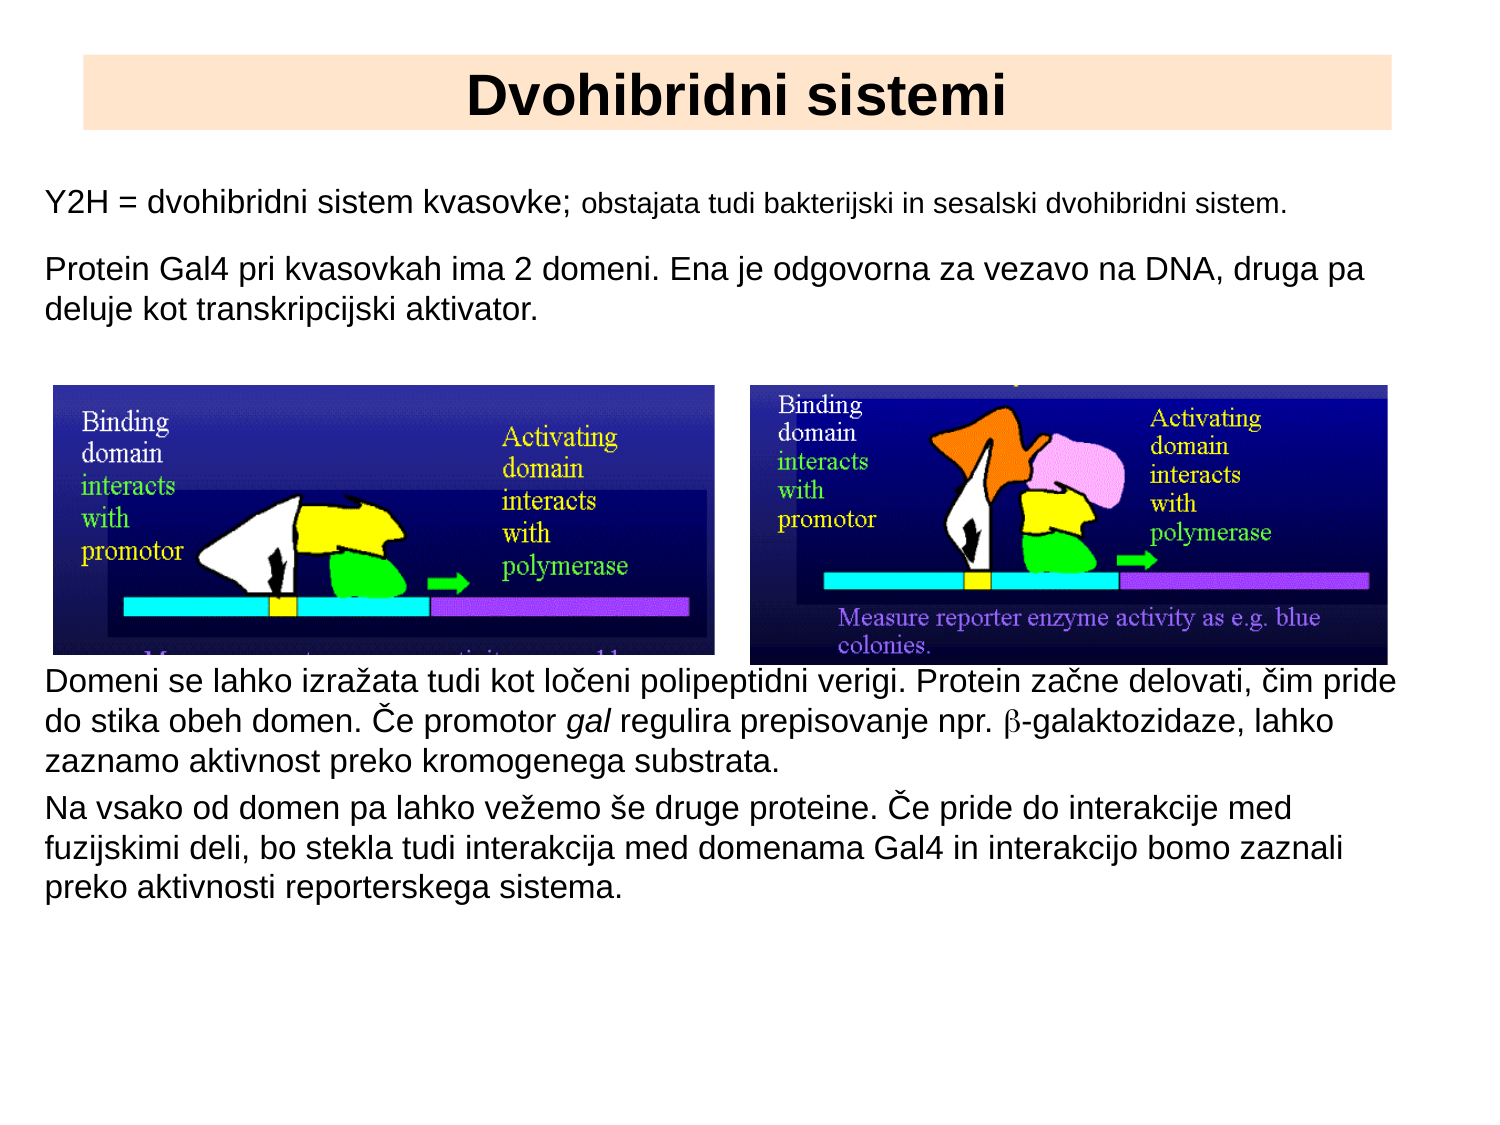

# Dvohibridni sistemi
Y2H = dvohibridni sistem kvasovke; obstajata tudi bakterijski in sesalski dvohibridni sistem.
Protein Gal4 pri kvasovkah ima 2 domeni. Ena je odgovorna za vezavo na DNA, druga pa deluje kot transkripcijski aktivator.
Domeni se lahko izražata tudi kot ločeni polipeptidni verigi. Protein začne delovati, čim pride do stika obeh domen. Če promotor gal regulira prepisovanje npr. b-galaktozidaze, lahko zaznamo aktivnost preko kromogenega substrata.
Na vsako od domen pa lahko vežemo še druge proteine. Če pride do interakcije med fuzijskimi deli, bo stekla tudi interakcija med domenama Gal4 in interakcijo bomo zaznali preko aktivnosti reporterskega sistema.